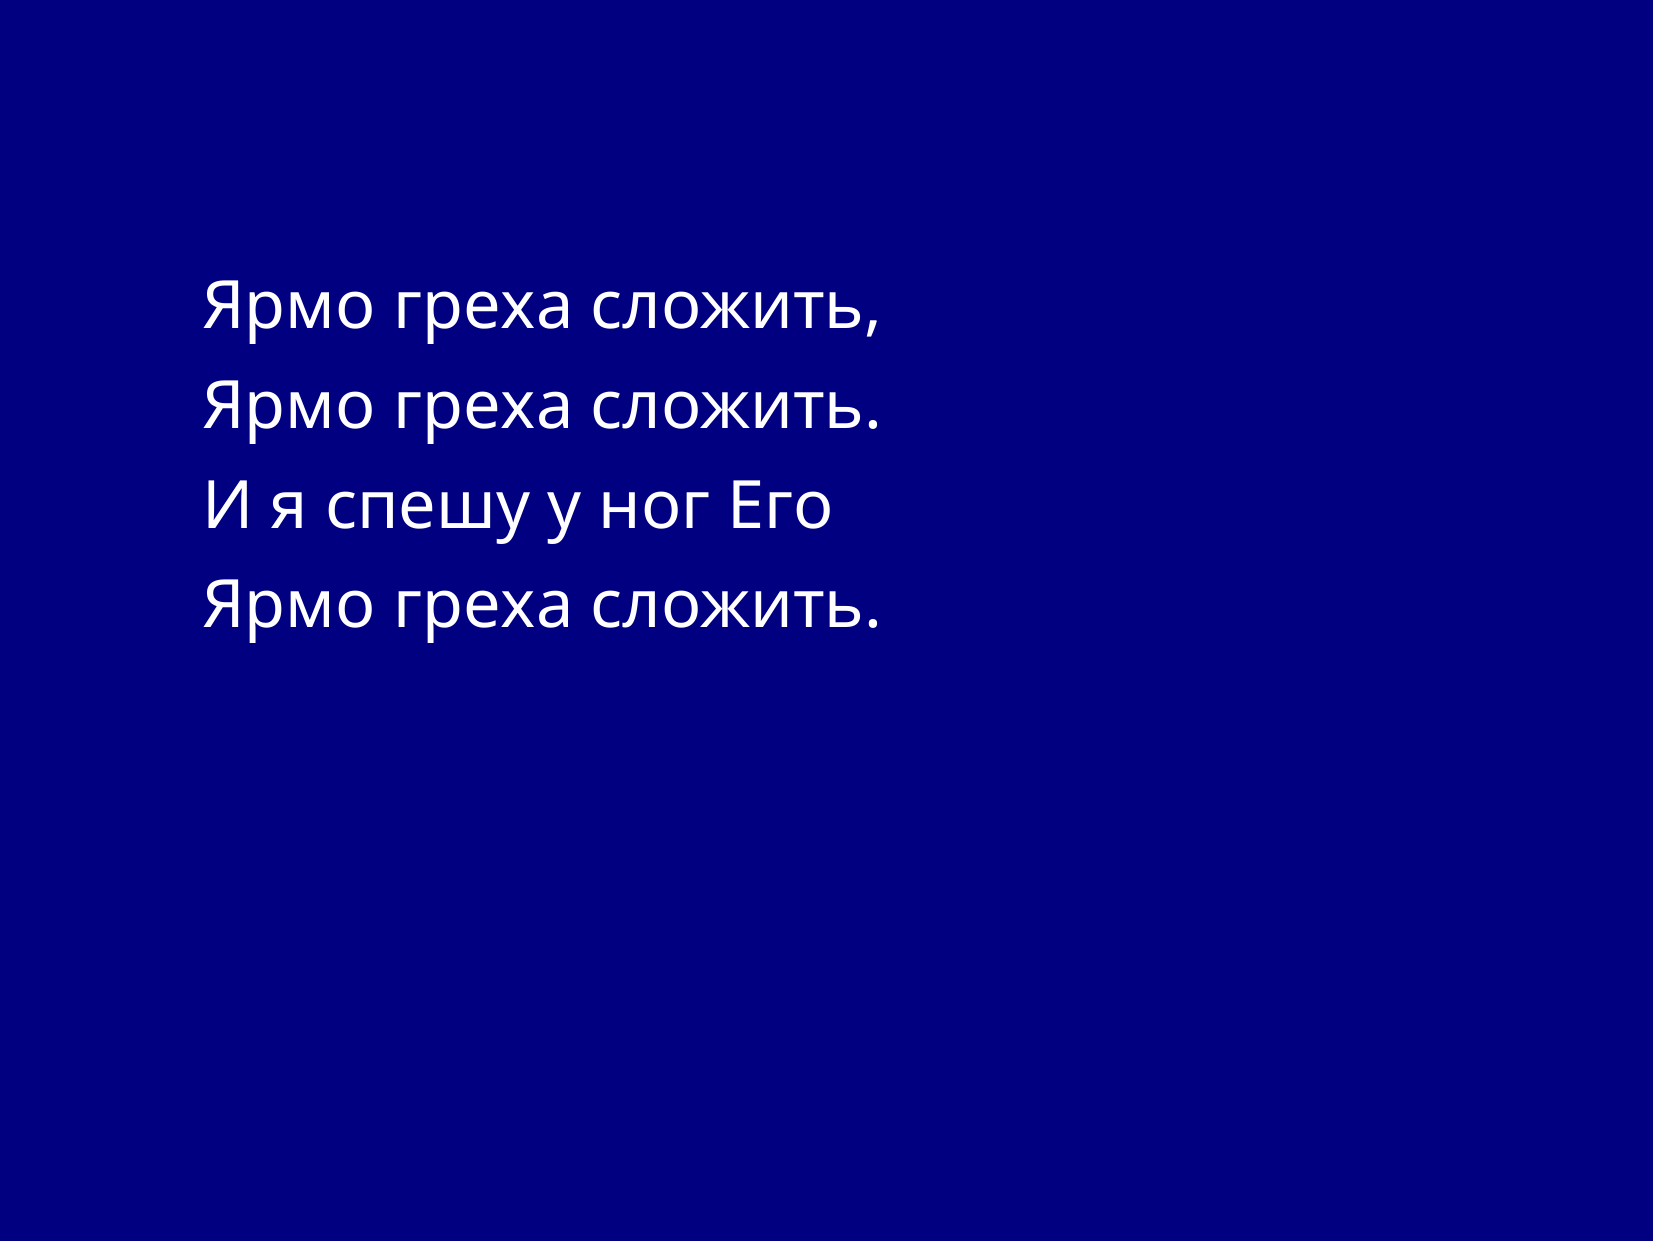

Ярмо греха сложить,
	Ярмо греха сложить.
	И я спешу у ног Его
	Ярмо греха сложить.